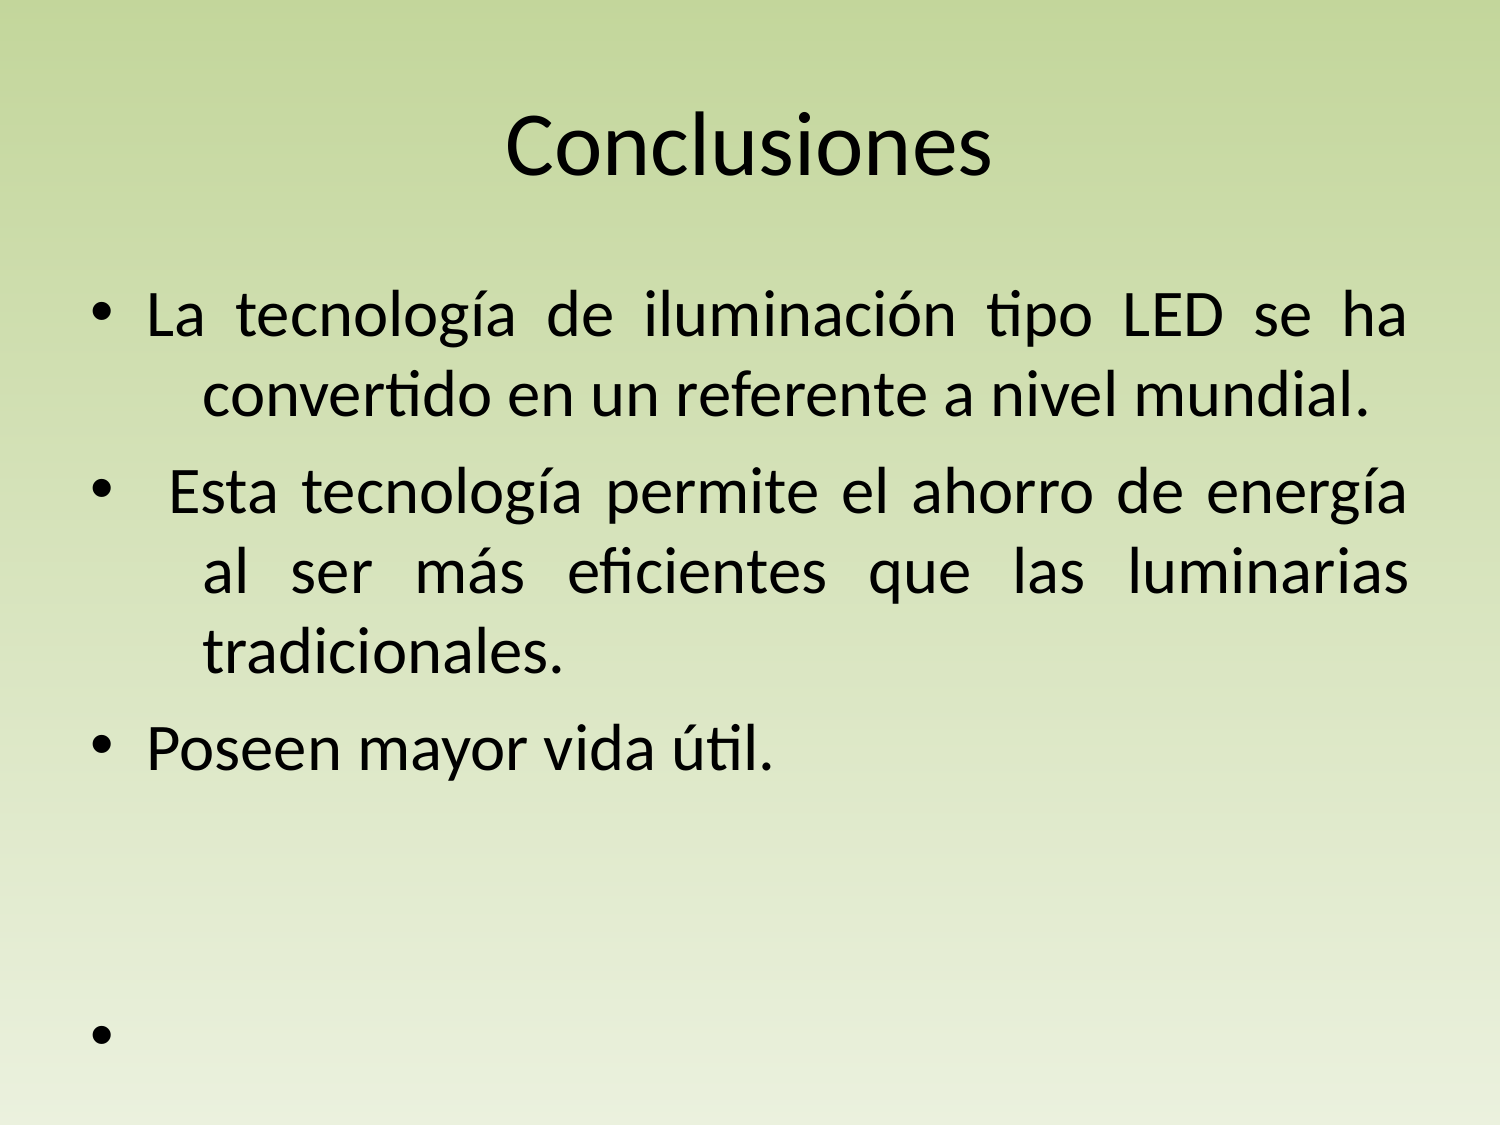

# Conclusiones
La tecnología de iluminación tipo LED se ha convertido en un referente a nivel mundial.
 Esta tecnología permite el ahorro de energía al ser más eficientes que las luminarias tradicionales.
Poseen mayor vida útil.